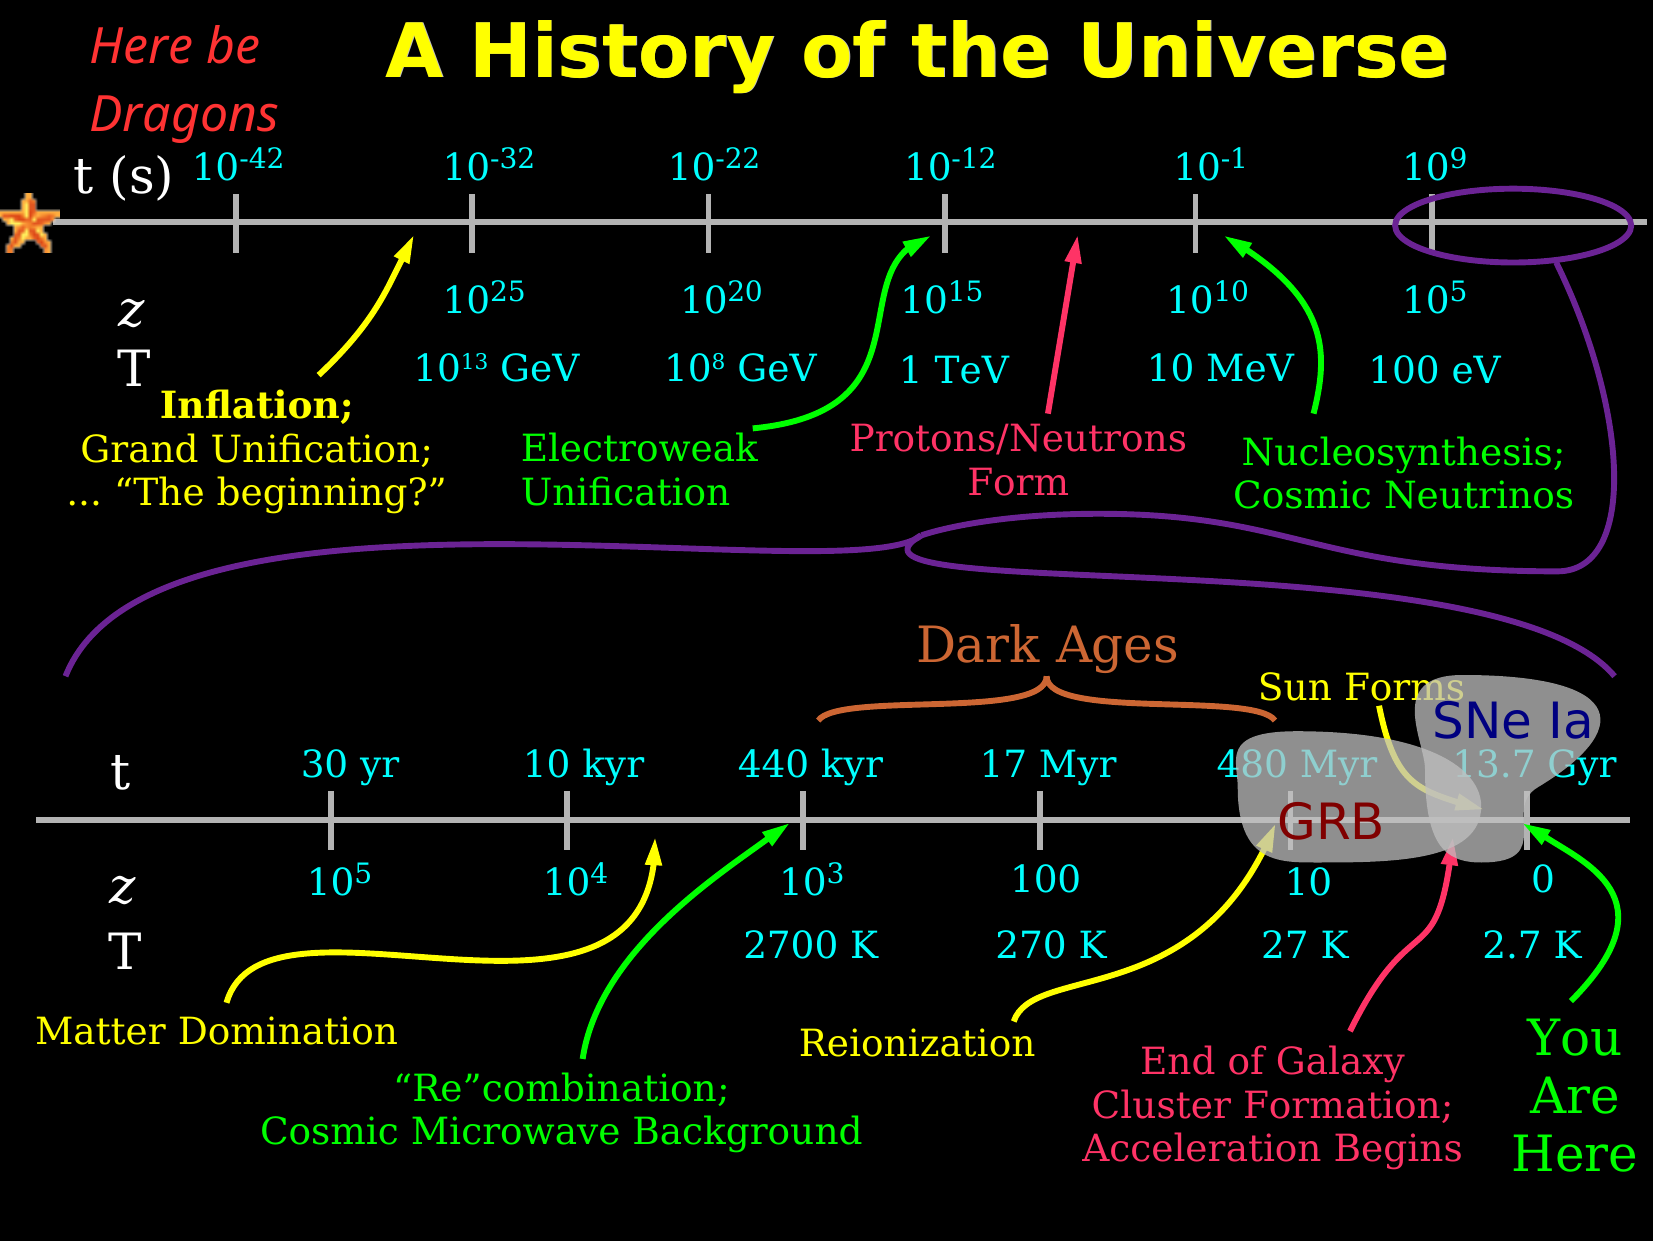

A History of the Universe
Here be
Dragons
10-42
10-32
10-22
10-12
10-1
109
t (s)
Dark Ages
Sun Forms
t
30 yr
10 kyr
440 kyr
17 Myr
480 Myr
13.7 Gyr
z
105
104
103
100
0
10
T
2700 K
270 K
27 K
2.7 K
You
Are
Here
Matter Domination
Reionization
End of Galaxy
Cluster Formation;
Acceleration Begins
“Re”combination;
Cosmic Microwave Background
1025
1020
1015
1010
105
z
T
1013 GeV
108 GeV
10 MeV
1 TeV
100 eV
Inflation;
Grand Unification;
... “The beginning?”
Protons/Neutrons
Form
Electroweak
Unification
Nucleosynthesis;
Cosmic Neutrinos
SNe Ia
GRB